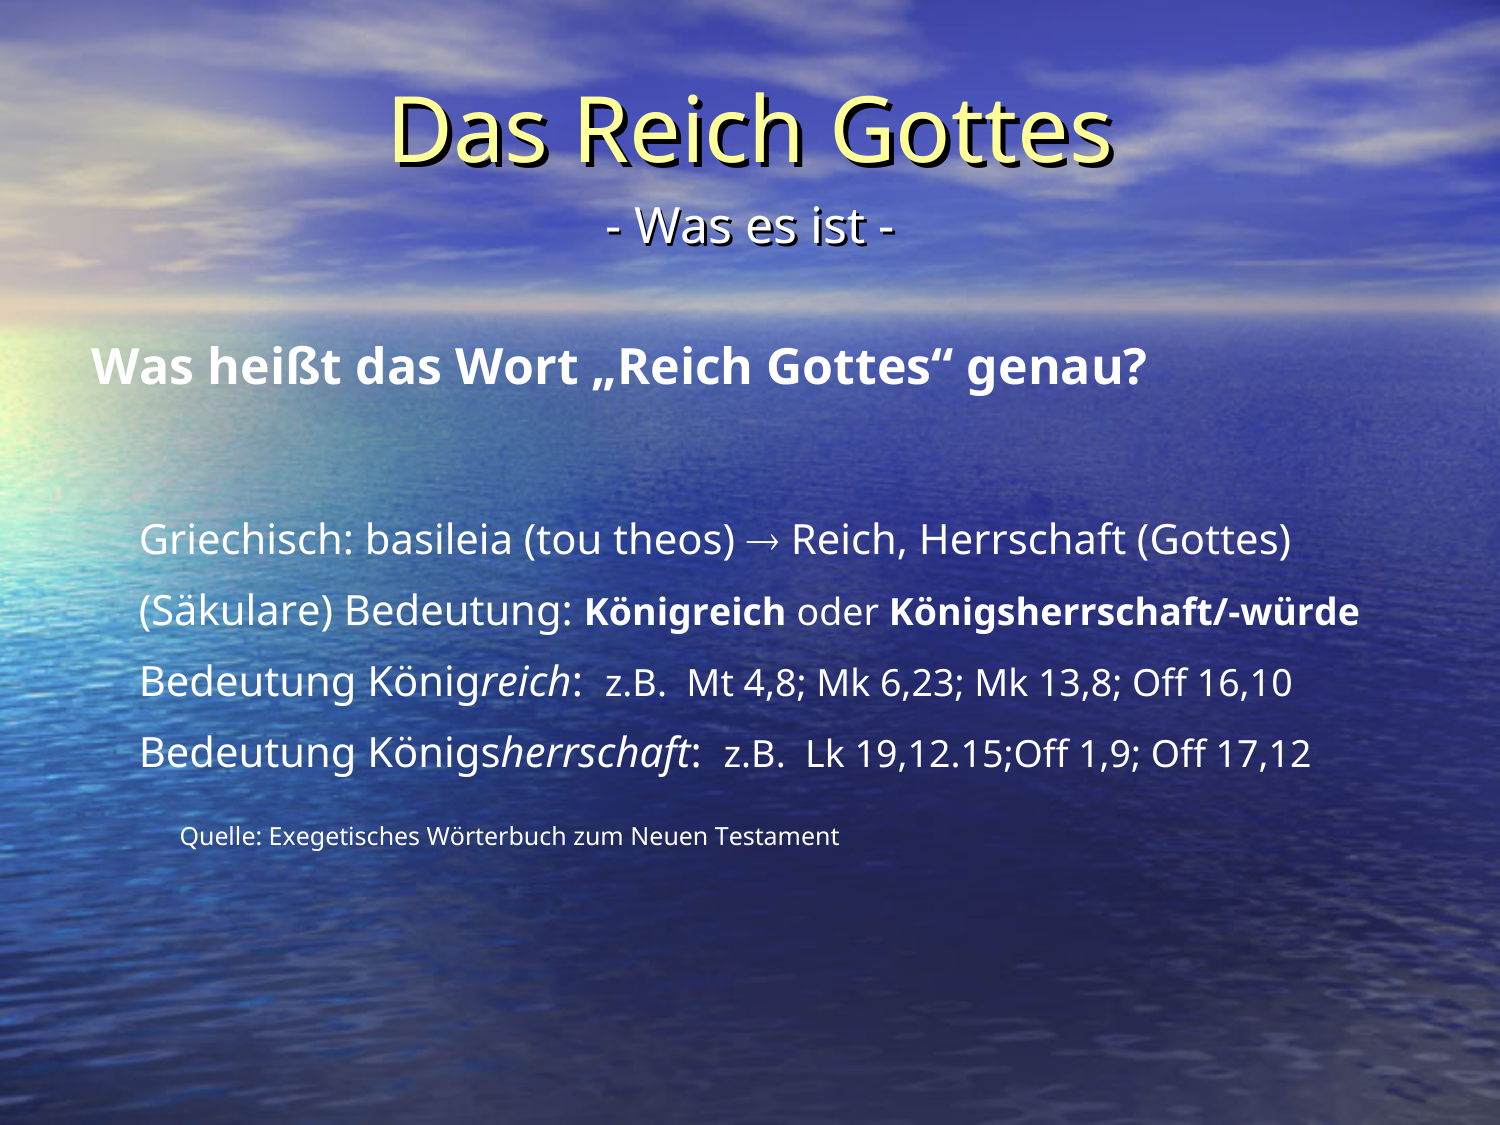

# Das Reich Gottes - Was es ist -
Was heißt das Wort „Reich Gottes“ genau?
Griechisch: basileia (tou theos)  Reich, Herrschaft (Gottes)
(Säkulare) Bedeutung: Königreich oder Königsherrschaft/-würde
Bedeutung Königreich: z.B. Mt 4,8; Mk 6,23; Mk 13,8; Off 16,10
Bedeutung Königsherrschaft: z.B. Lk 19,12.15;Off 1,9; Off 17,12
Quelle: Exegetisches Wörterbuch zum Neuen Testament